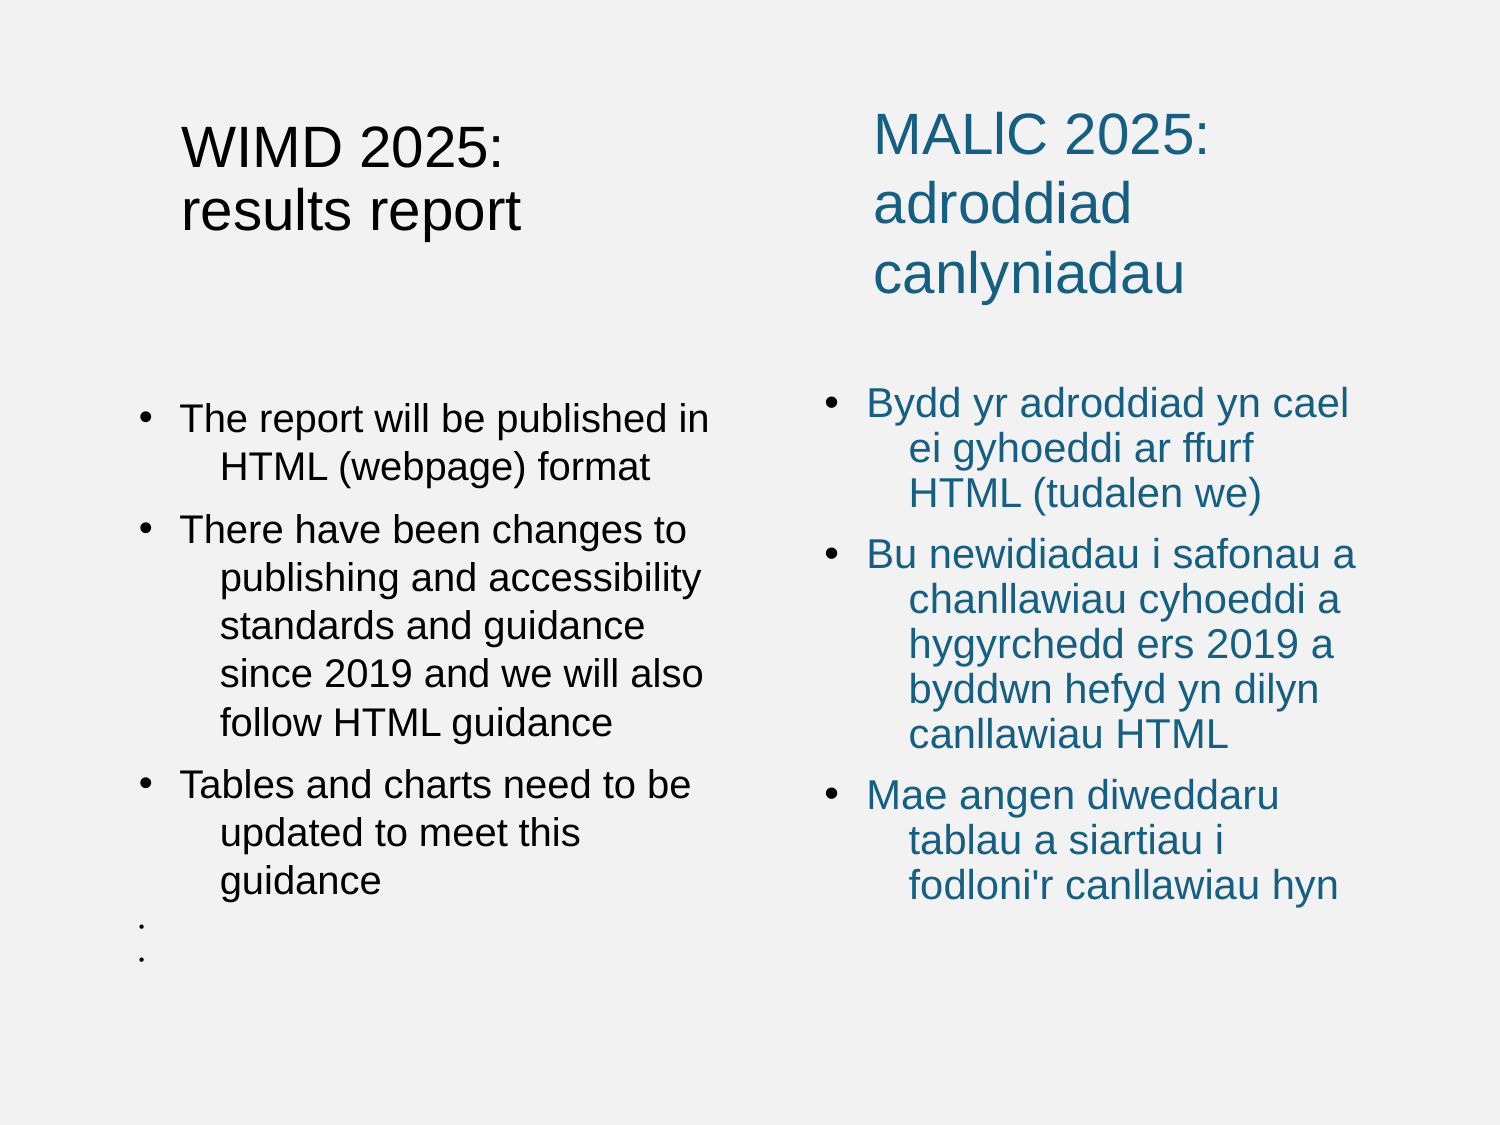

WIMD 2025: results report
MALlC 2025:
adroddiad canlyniadau
Bydd yr adroddiad yn cael ei gyhoeddi ar ffurf HTML (tudalen we)
Bu newidiadau i safonau a chanllawiau cyhoeddi a hygyrchedd ers 2019 a byddwn hefyd yn dilyn canllawiau HTML
Mae angen diweddaru tablau a siartiau i fodloni'r canllawiau hyn
# The report will be published in HTML (webpage) format
There have been changes to publishing and accessibility standards and guidance since 2019 and we will also follow HTML guidance
Tables and charts need to be updated to meet this guidance